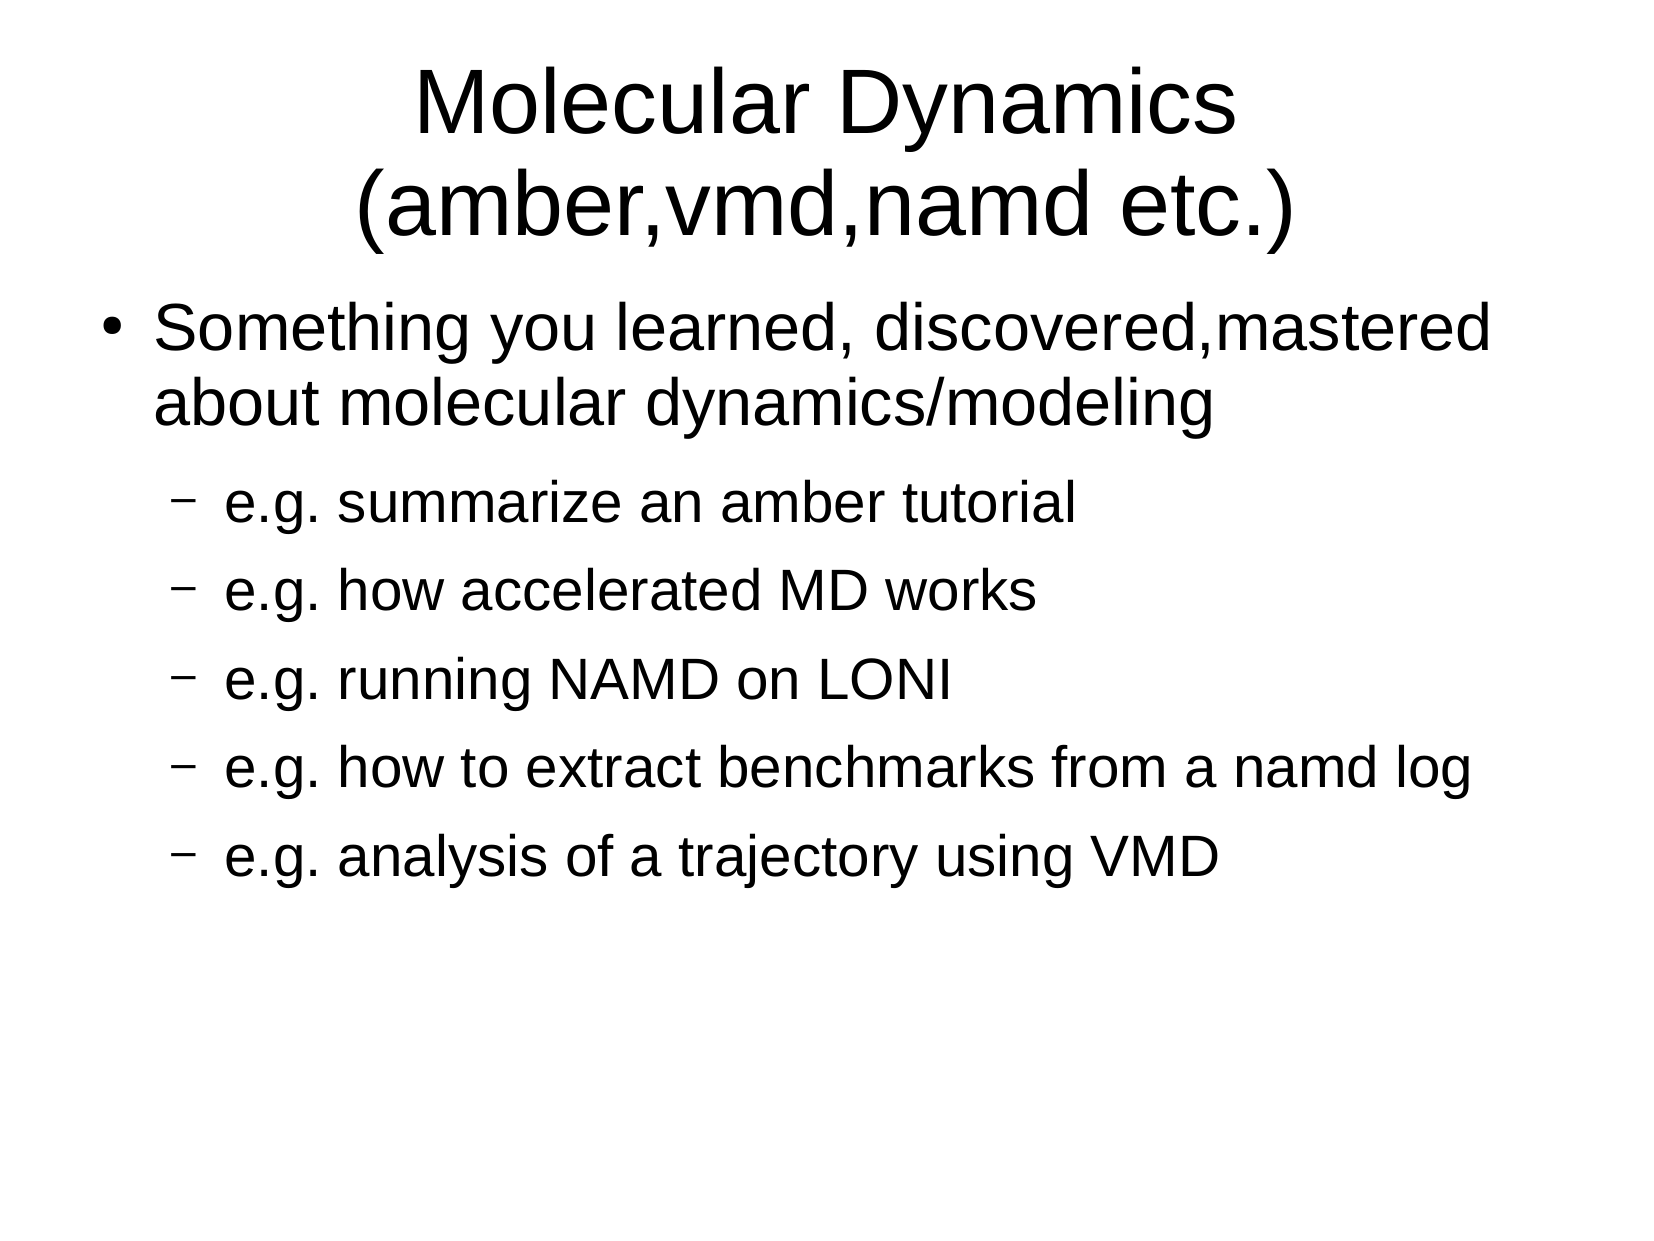

# Molecular Dynamics (amber,vmd,namd etc.)
Something you learned, discovered,mastered about molecular dynamics/modeling
e.g. summarize an amber tutorial
e.g. how accelerated MD works
e.g. running NAMD on LONI
e.g. how to extract benchmarks from a namd log
e.g. analysis of a trajectory using VMD